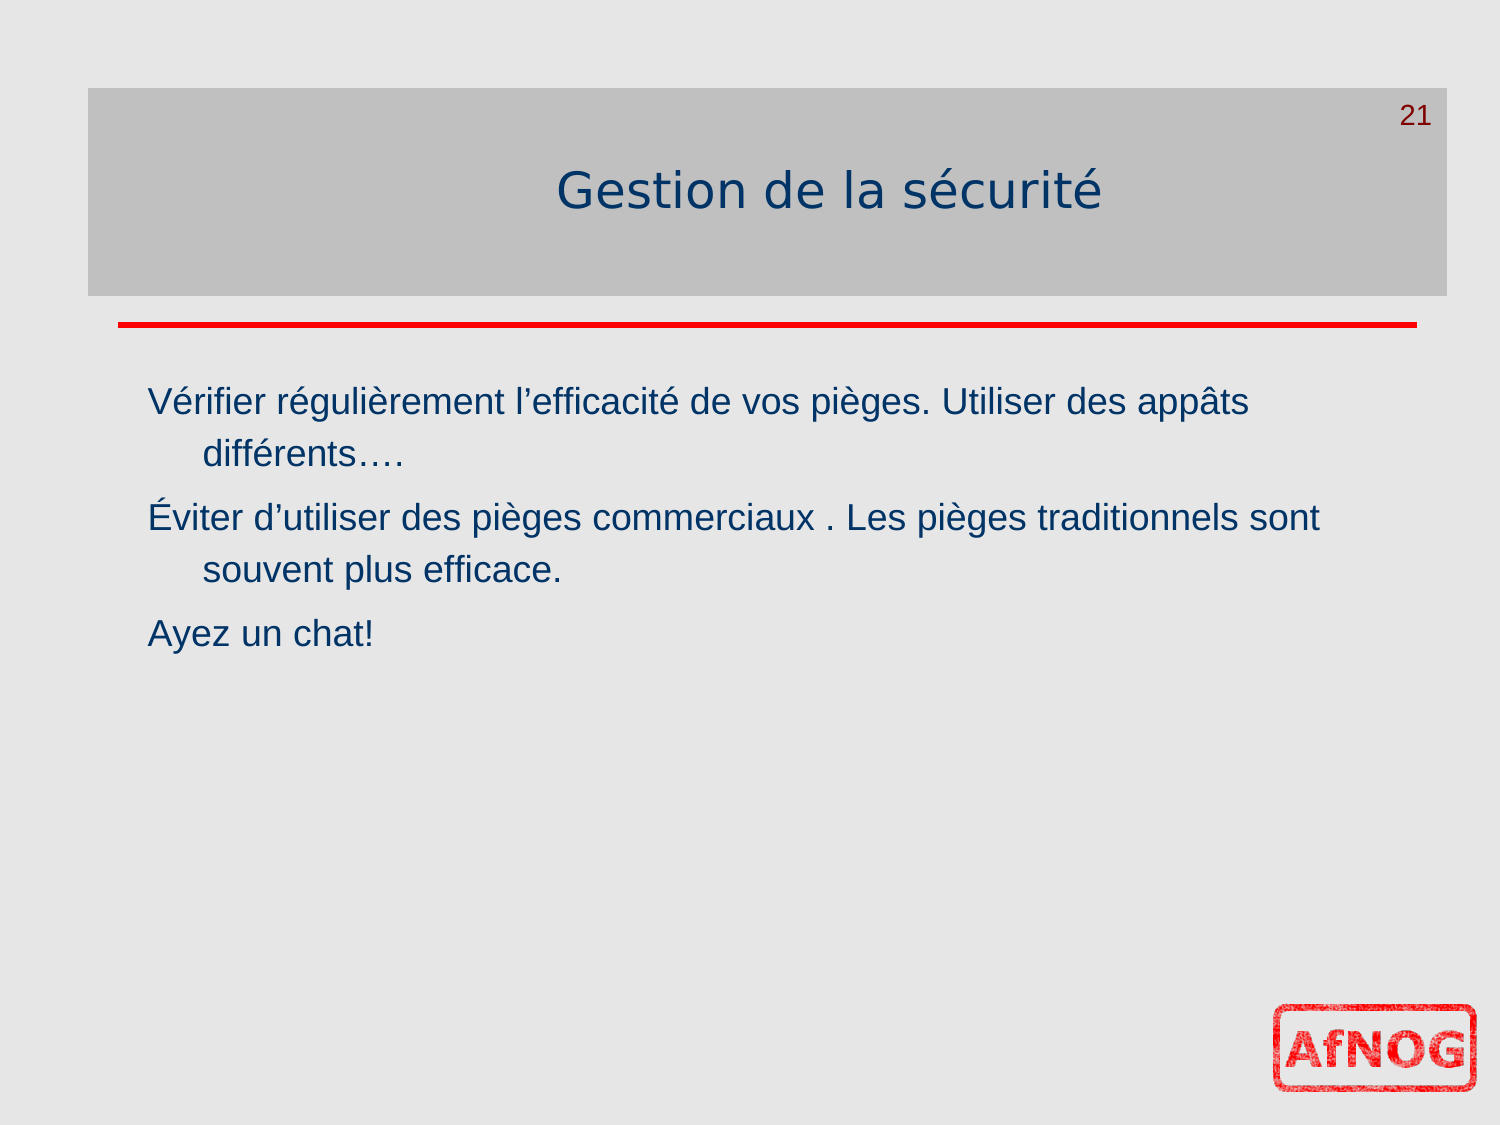

# Gestion de la sécurité
Vérifier régulièrement l’efficacité de vos pièges. Utiliser des appâts différents….
Éviter d’utiliser des pièges commerciaux . Les pièges traditionnels sont souvent plus efficace.
Ayez un chat!